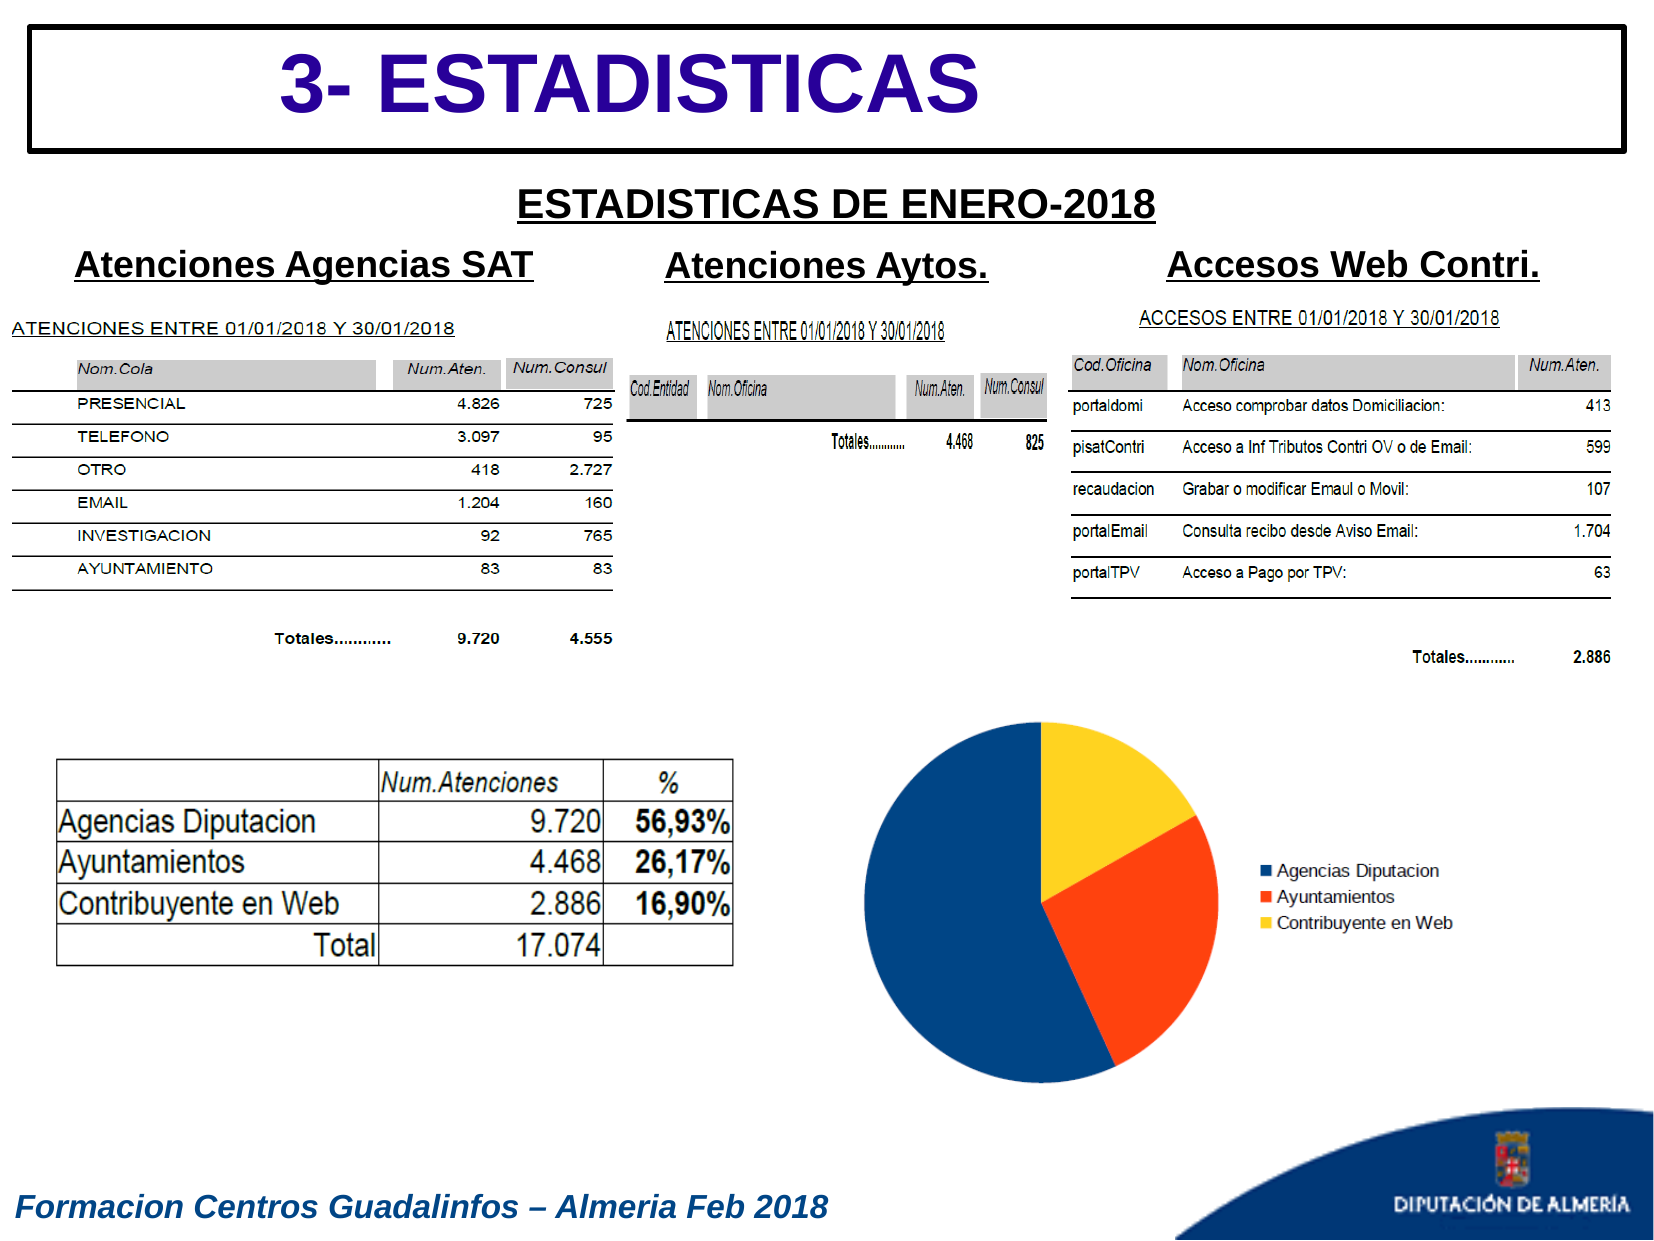

3- ESTADISTICAS
ESTADISTICAS DE ENERO-2018
Atenciones Agencias SAT
Accesos Web Contri.
Atenciones Aytos.
Formacion Centros Guadalinfos – Almeria Feb 2018